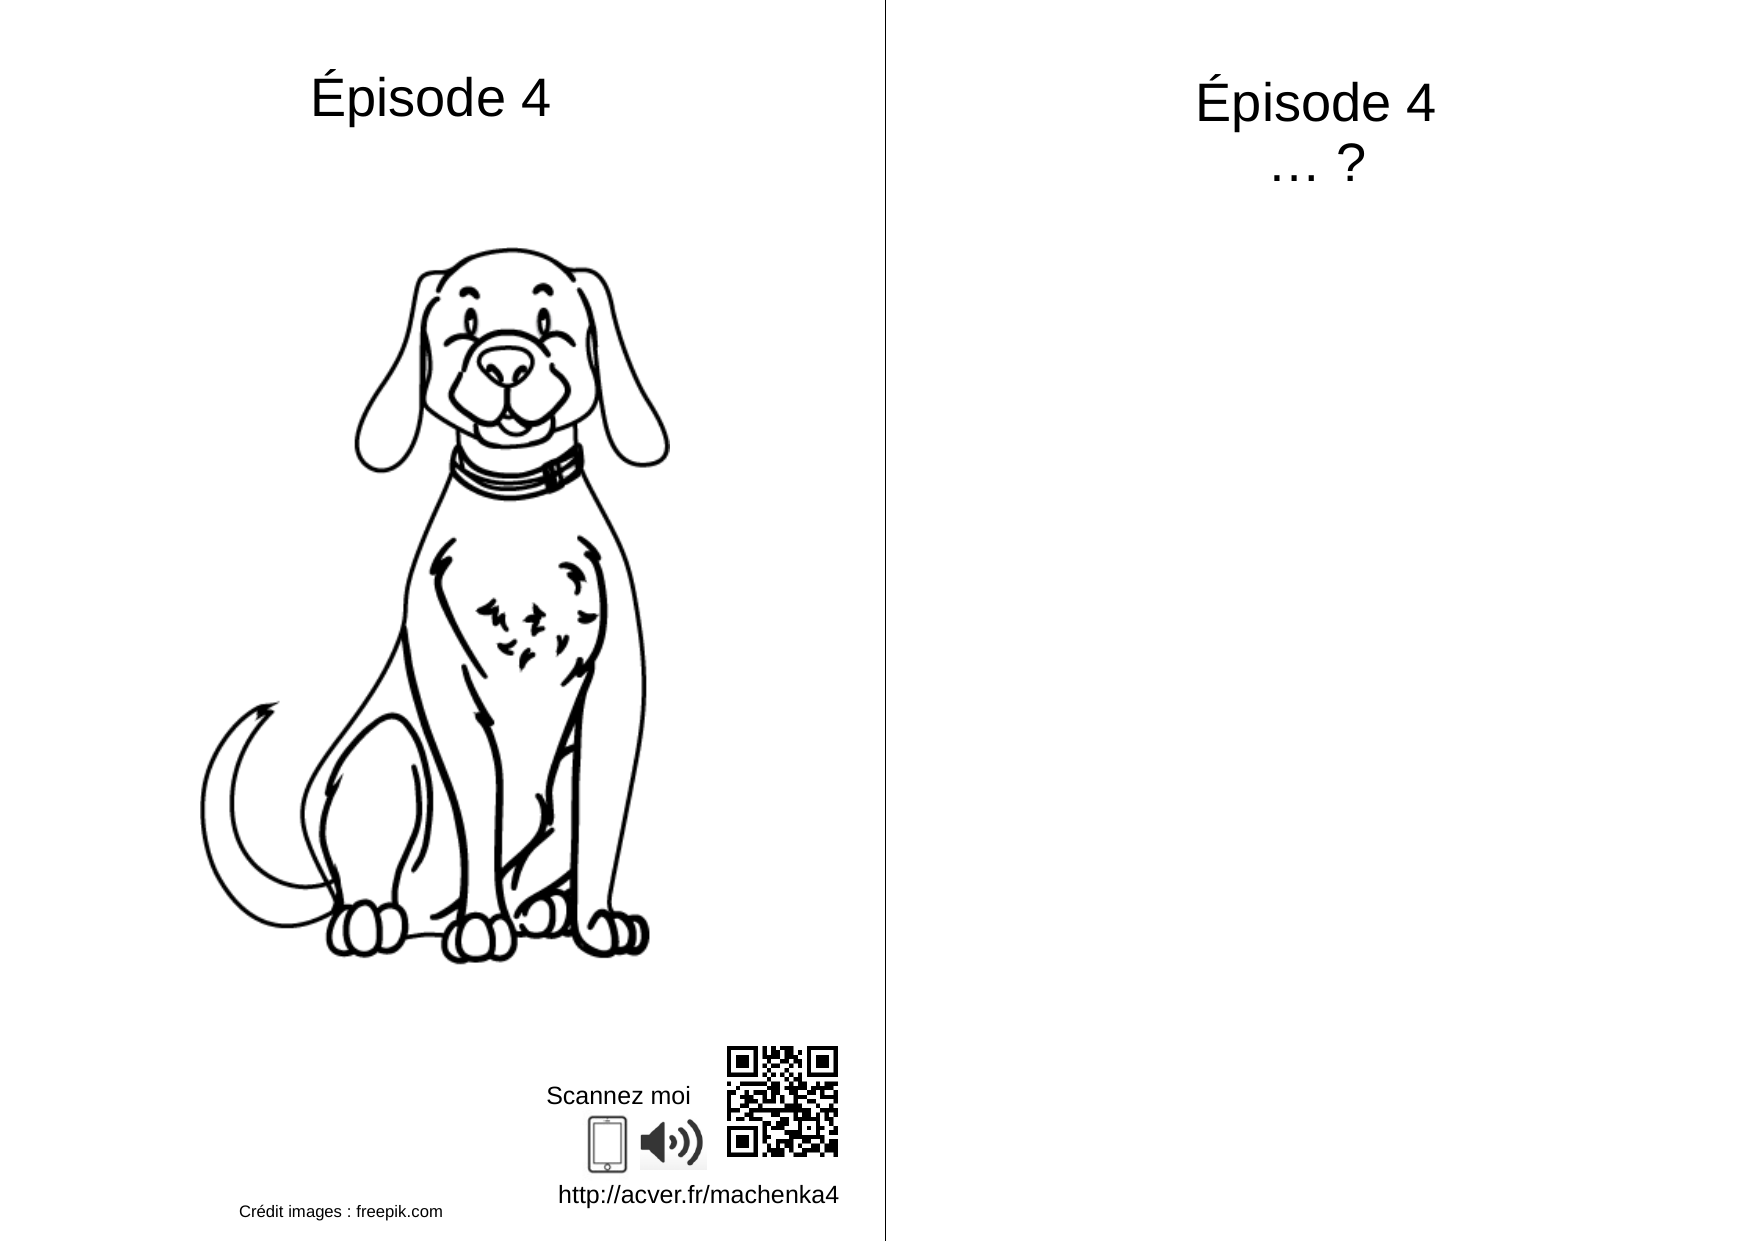

Épisode 4
Épisode 4
… ?
Scannez moi
http://acver.fr/machenka4
Crédit images : freepik.com